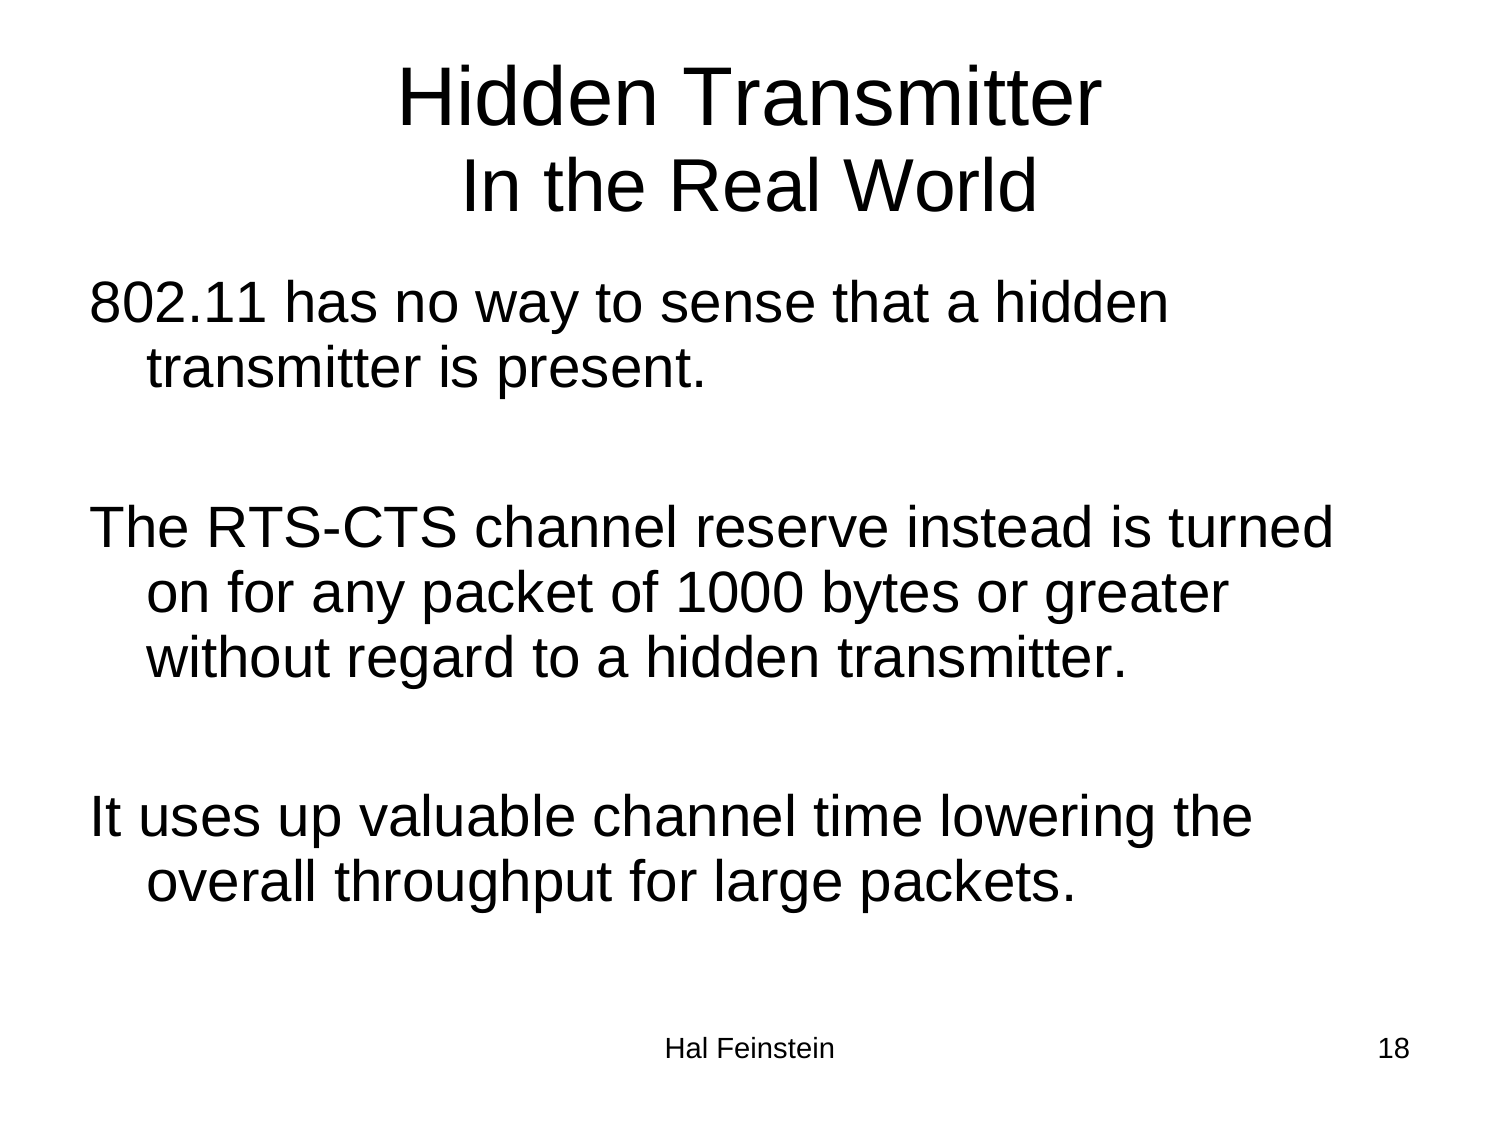

# Hidden Transmitter In the Real World
802.11 has no way to sense that a hidden transmitter is present.
The RTS-CTS channel reserve instead is turned on for any packet of 1000 bytes or greater without regard to a hidden transmitter.
It uses up valuable channel time lowering the overall throughput for large packets.
Hal Feinstein
18